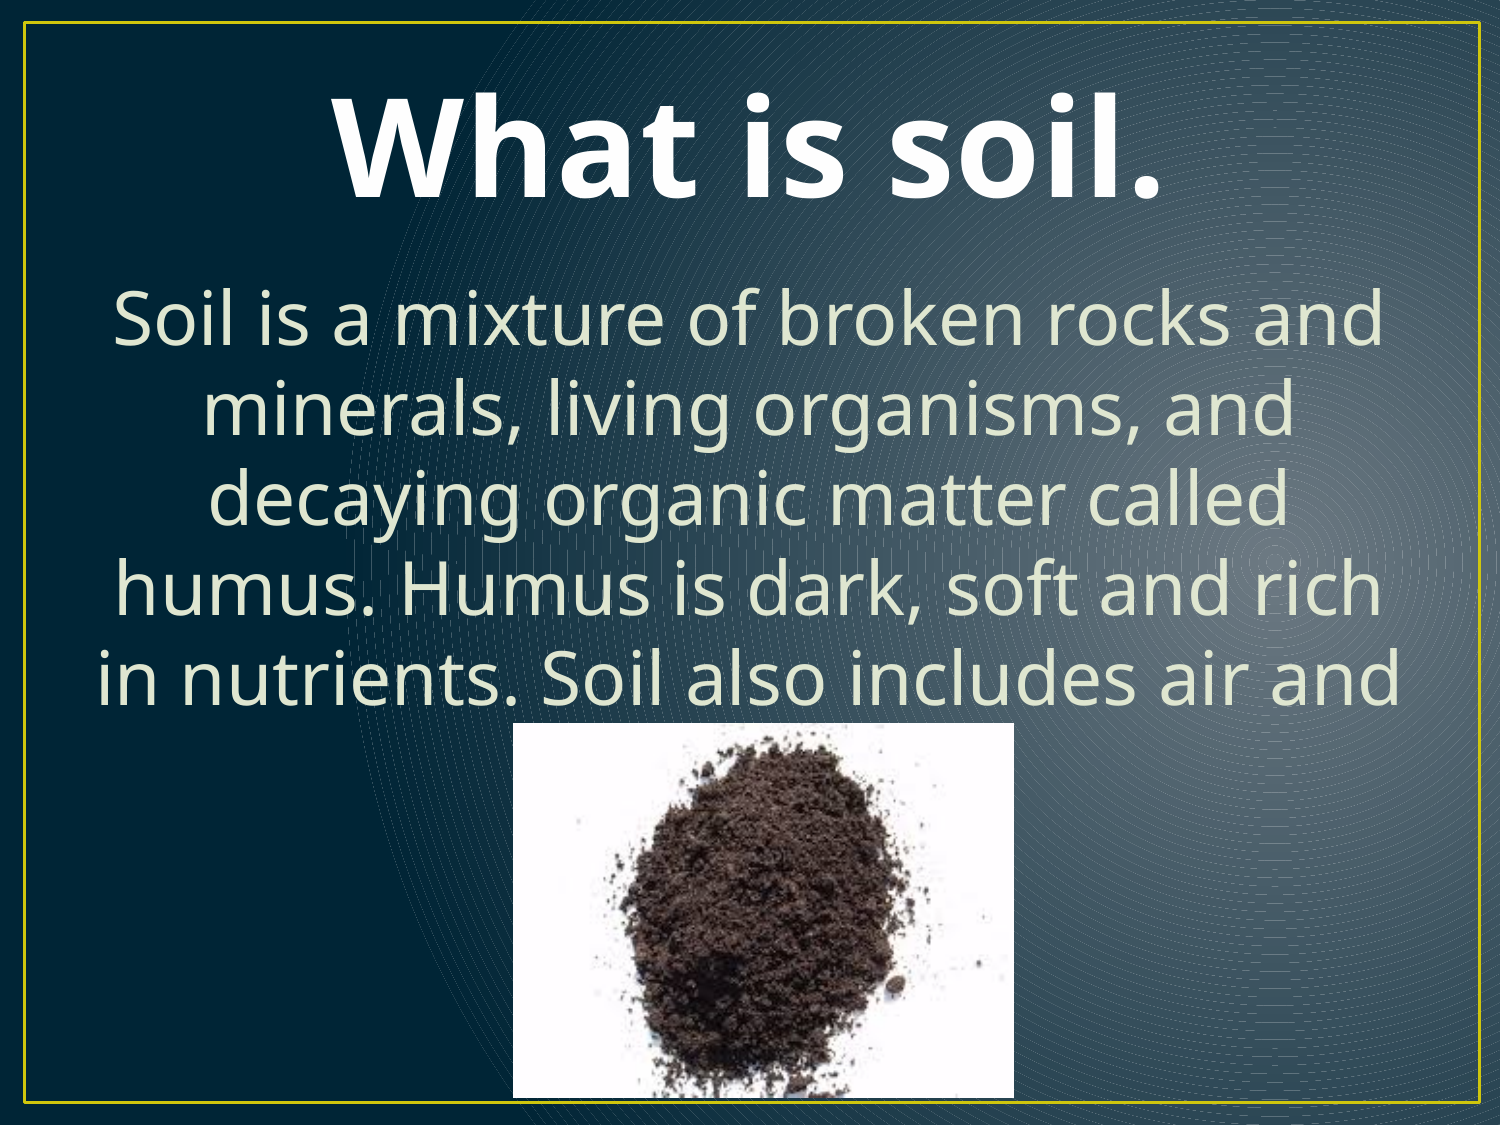

# What is soil.
Soil is a mixture of broken rocks and minerals, living organisms, and decaying organic matter called humus. Humus is dark, soft and rich in nutrients. Soil also includes air and water